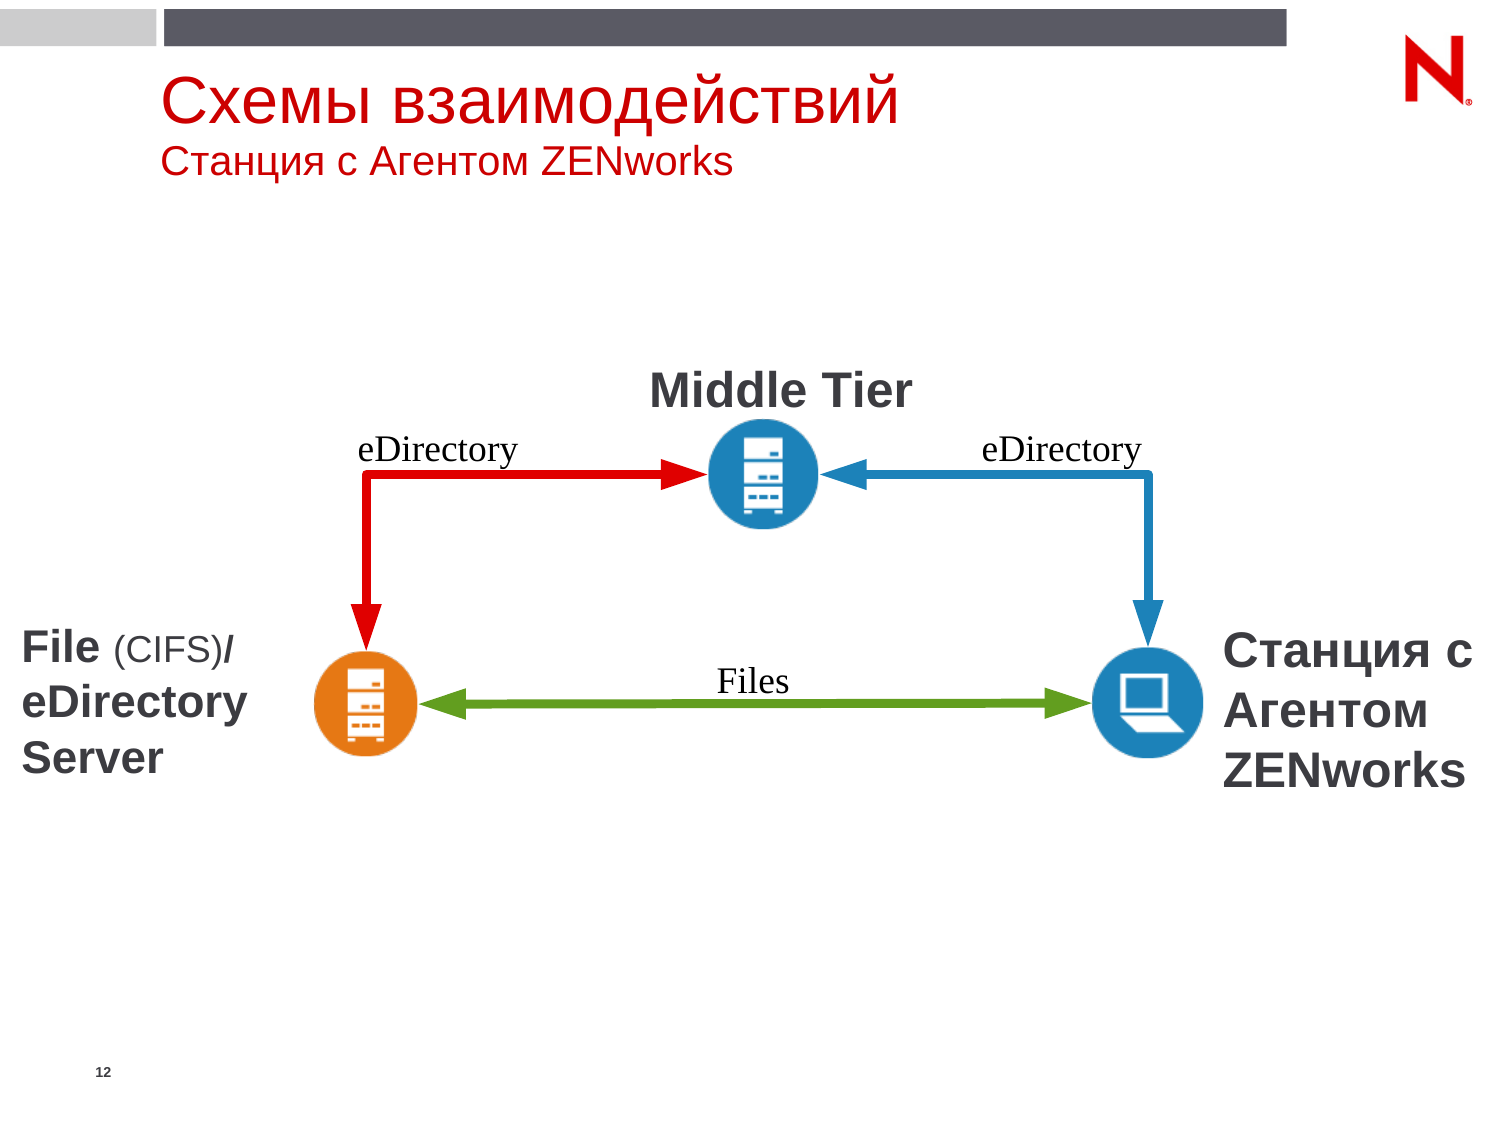

Схемы взаимодействий
Станция с Агентом ZENworks
Middle Tier
eDirectory
eDirectory
File (CIFS)/
eDirectory
Server
Станция с Агентом ZENworks
Files